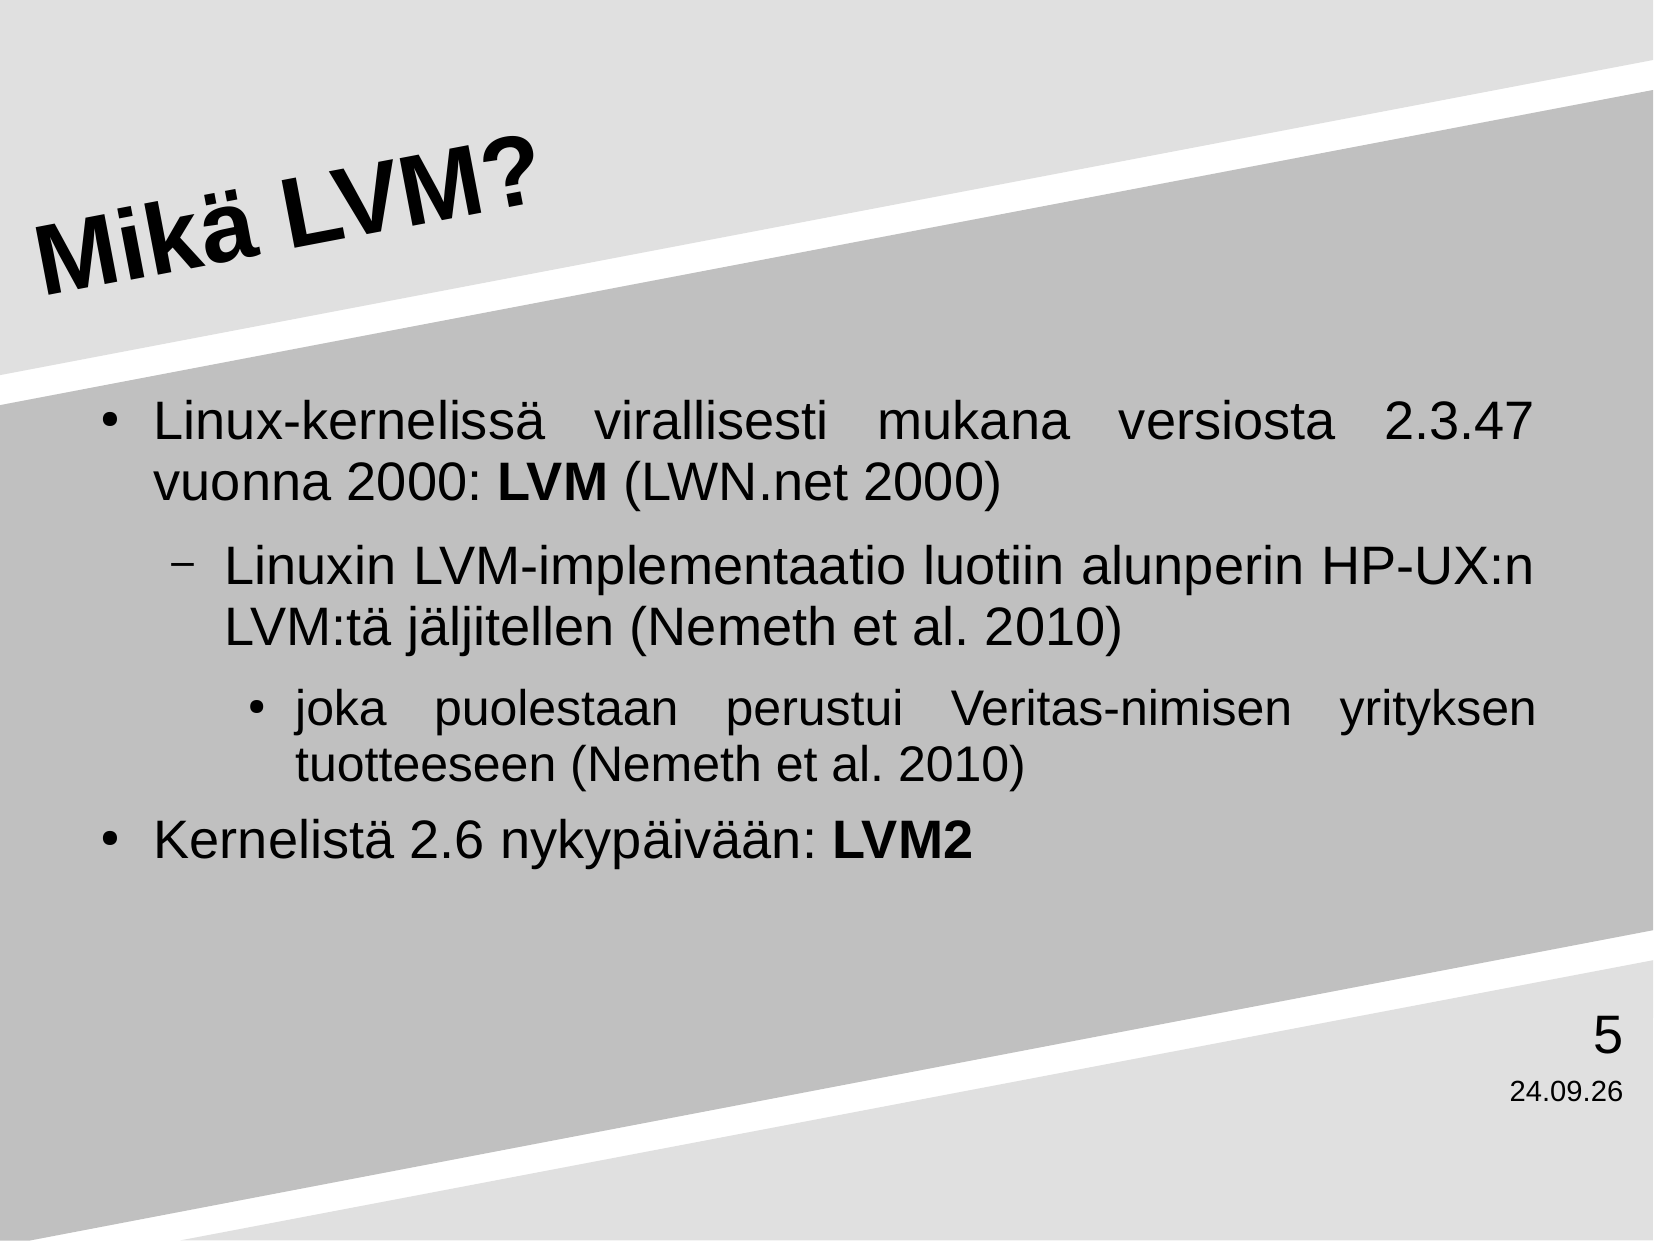

# Mikä LVM?
Linux-kernelissä virallisesti mukana versiosta 2.3.47 vuonna 2000: LVM (LWN.net 2000)
Linuxin LVM-implementaatio luotiin alunperin HP-UX:n LVM:tä jäljitellen (Nemeth et al. 2010)
joka puolestaan perustui Veritas-nimisen yrityksen tuotteeseen (Nemeth et al. 2010)
Kernelistä 2.6 nykypäivään: LVM2
5